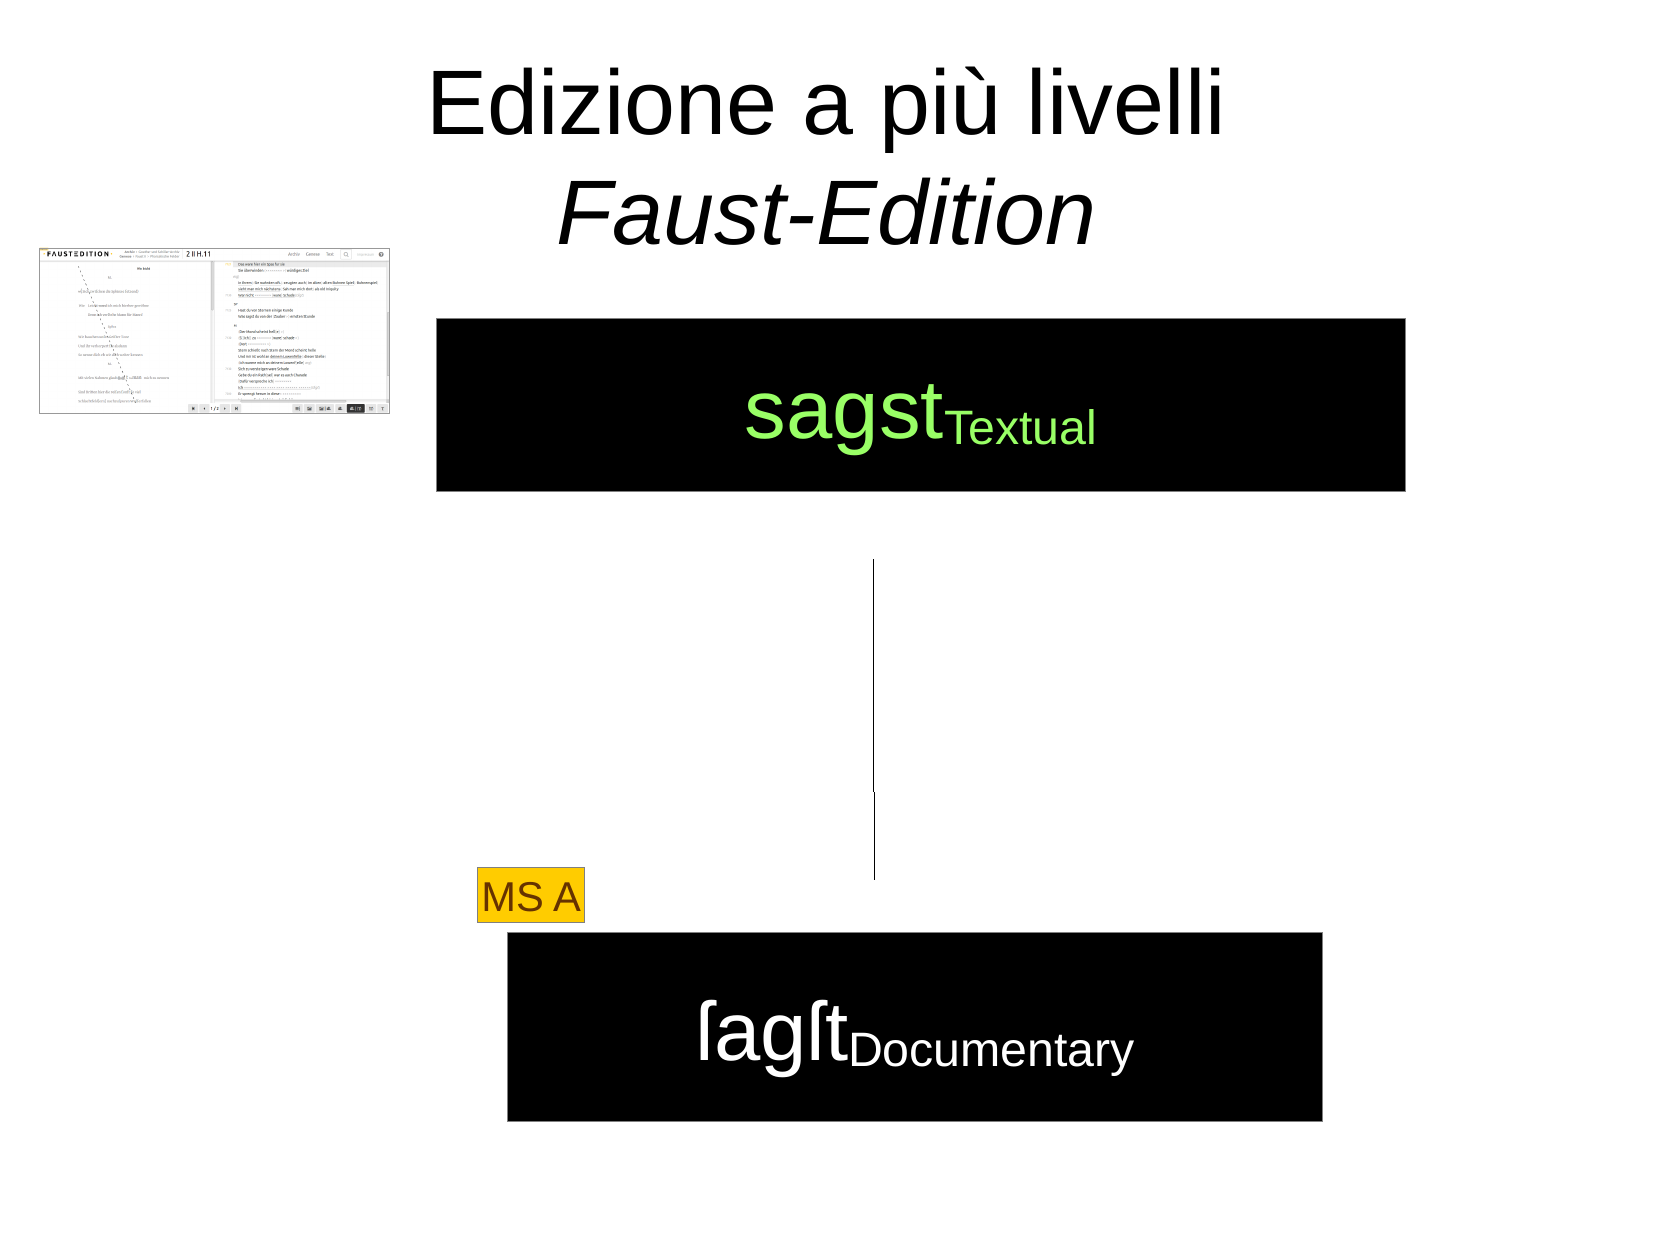

Edizione a più livelli
Faust-Edition
sagstTextual
MS A
ſagſtDocumentary